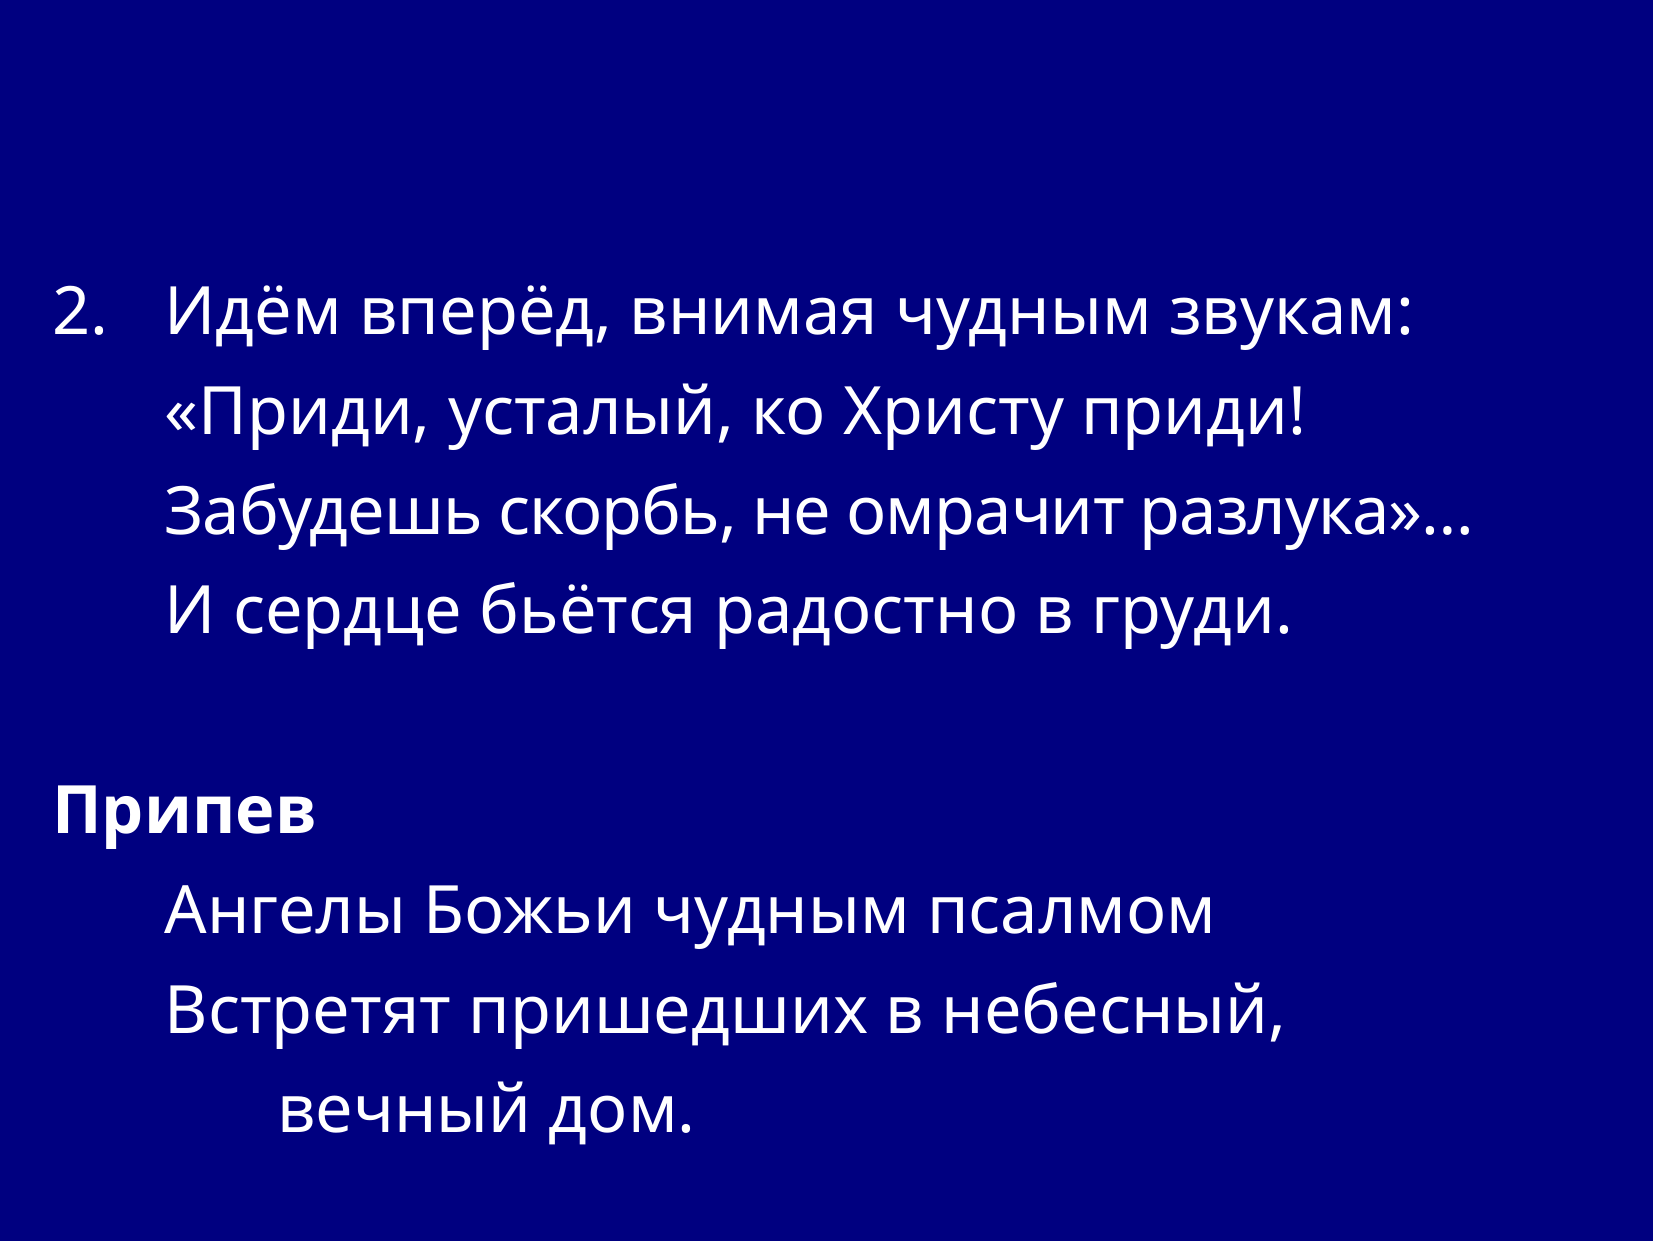

2.	Идём вперёд, внимая чудным звукам:
	«Приди, усталый, ко Христу приди!
	Забудешь скорбь, не омрачит разлука»…
	И сердце бьётся радостно в груди.
Припев
	Ангелы Божьи чудным псалмом
	Встретят пришедших в небесный,
		вечный дом.